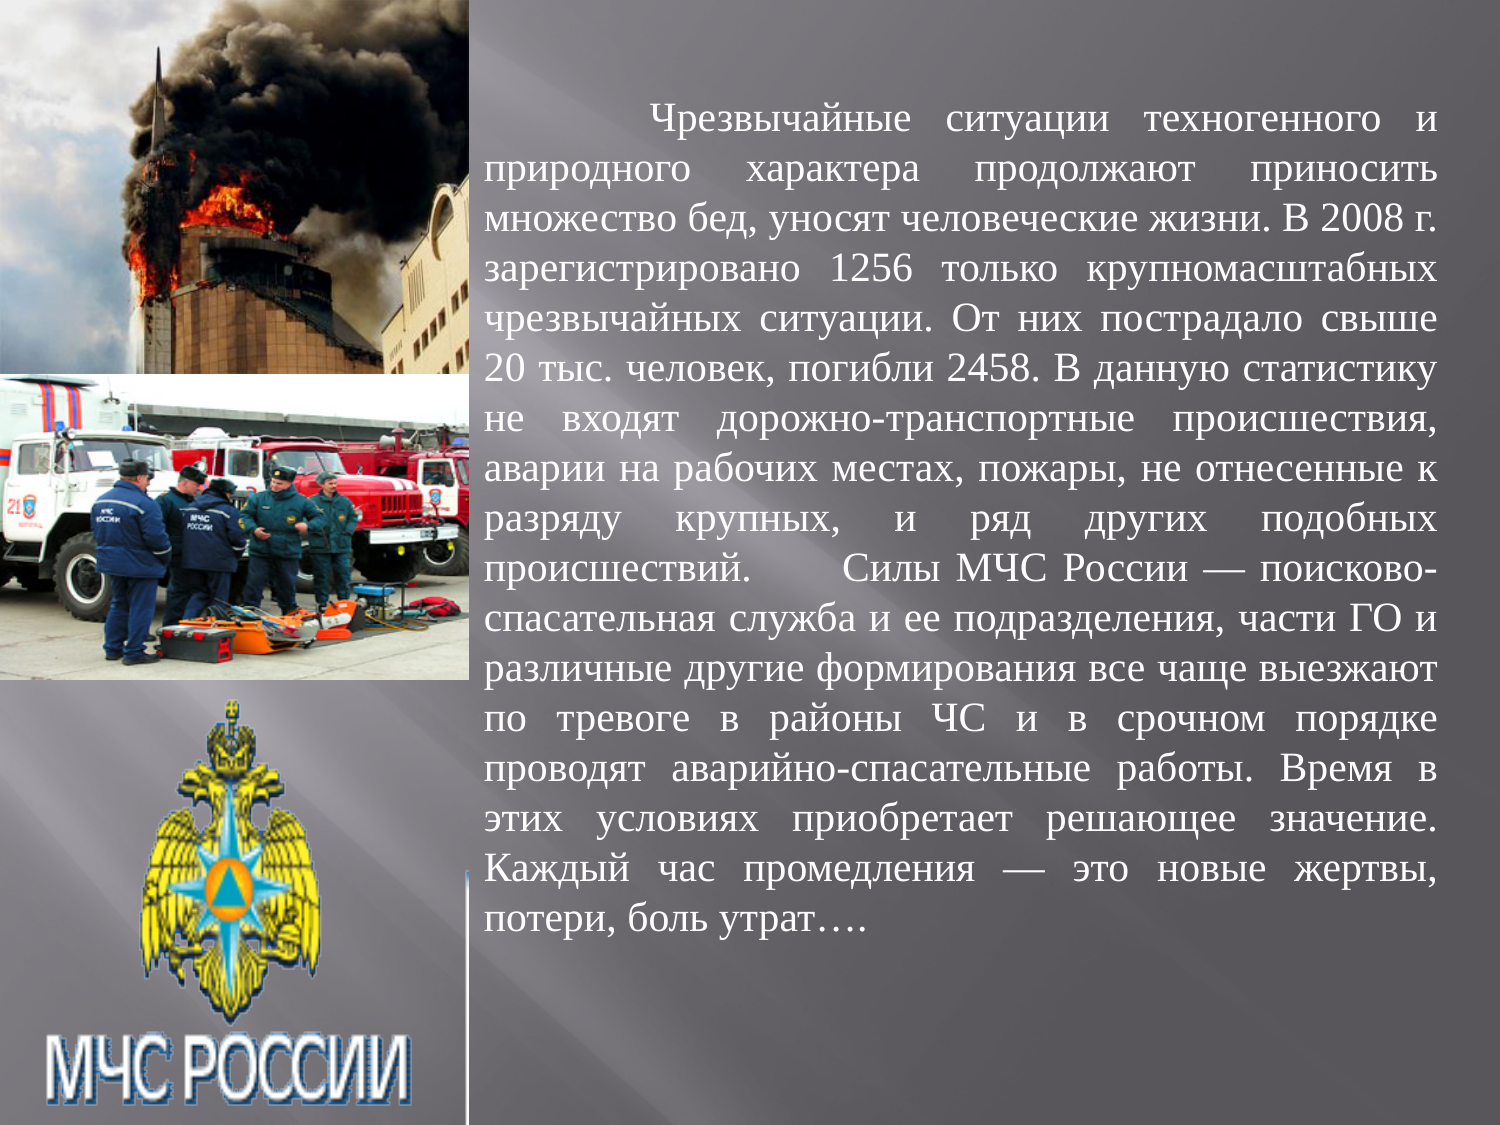

Чрезвычайные ситуации техногенного и природного характера продолжают при­носить множество бед, уносят человеческие жизни. В 2008 г. зарегистрировано 1256 только крупномасштабных чрезвычайных ситуации. От них пострадало свыше 20 тыс. человек, погибли 2458. В данную статистику не входят дорожно-транспортные происшествия, аварии на рабочих местах, пожары, не отнесенные к разряду крупных, и ряд других подобных происшествий. Силы МЧС России — поисково-спасательная служба и ее подразделения, части ГО и различные другие формирования все чаще выезжают по тревоге в районы ЧС и в срочном порядке проводят аварийно-спасательные работы. Время в этих условиях приобретает решающее значение. Каждый час промедления — это новые жертвы, потери, боль утрат….